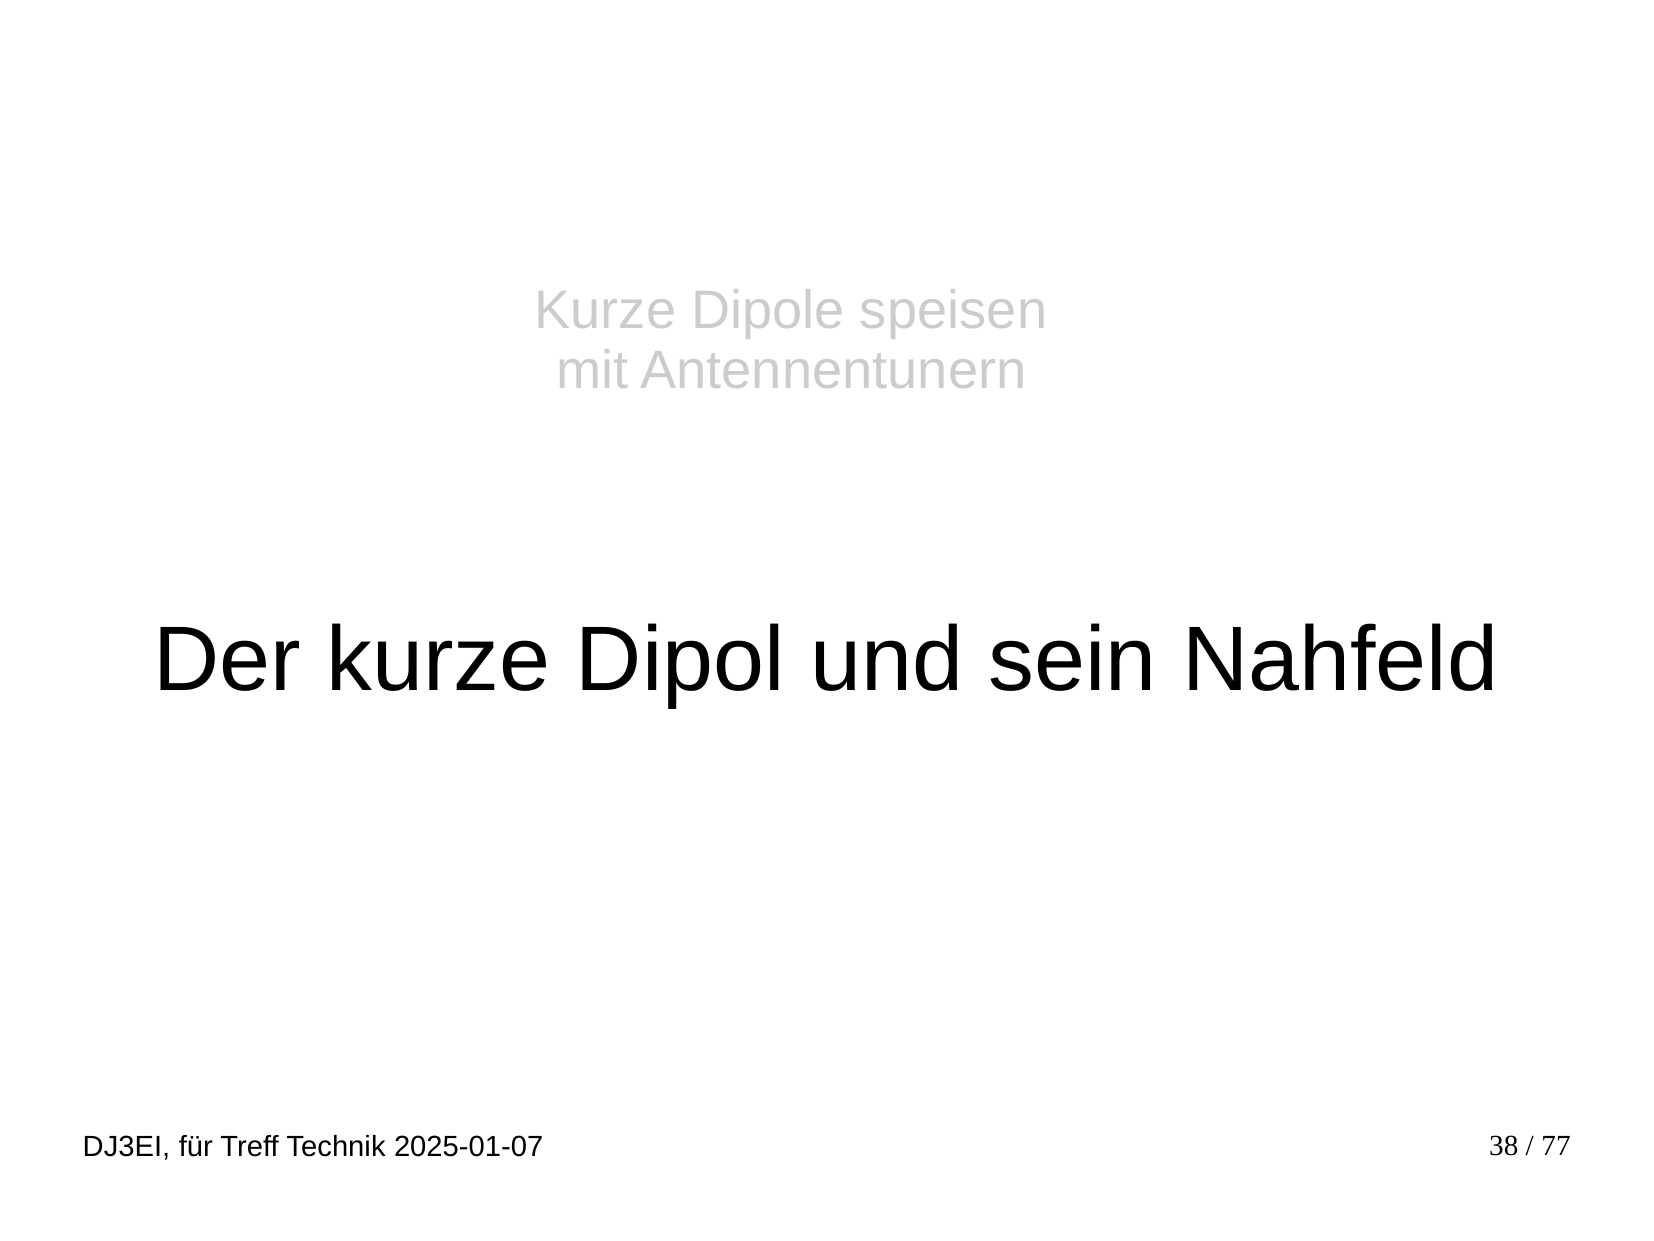

Kurze Dipole speisen
mit Antennentunern
# Der kurze Dipol und sein Nahfeld
38